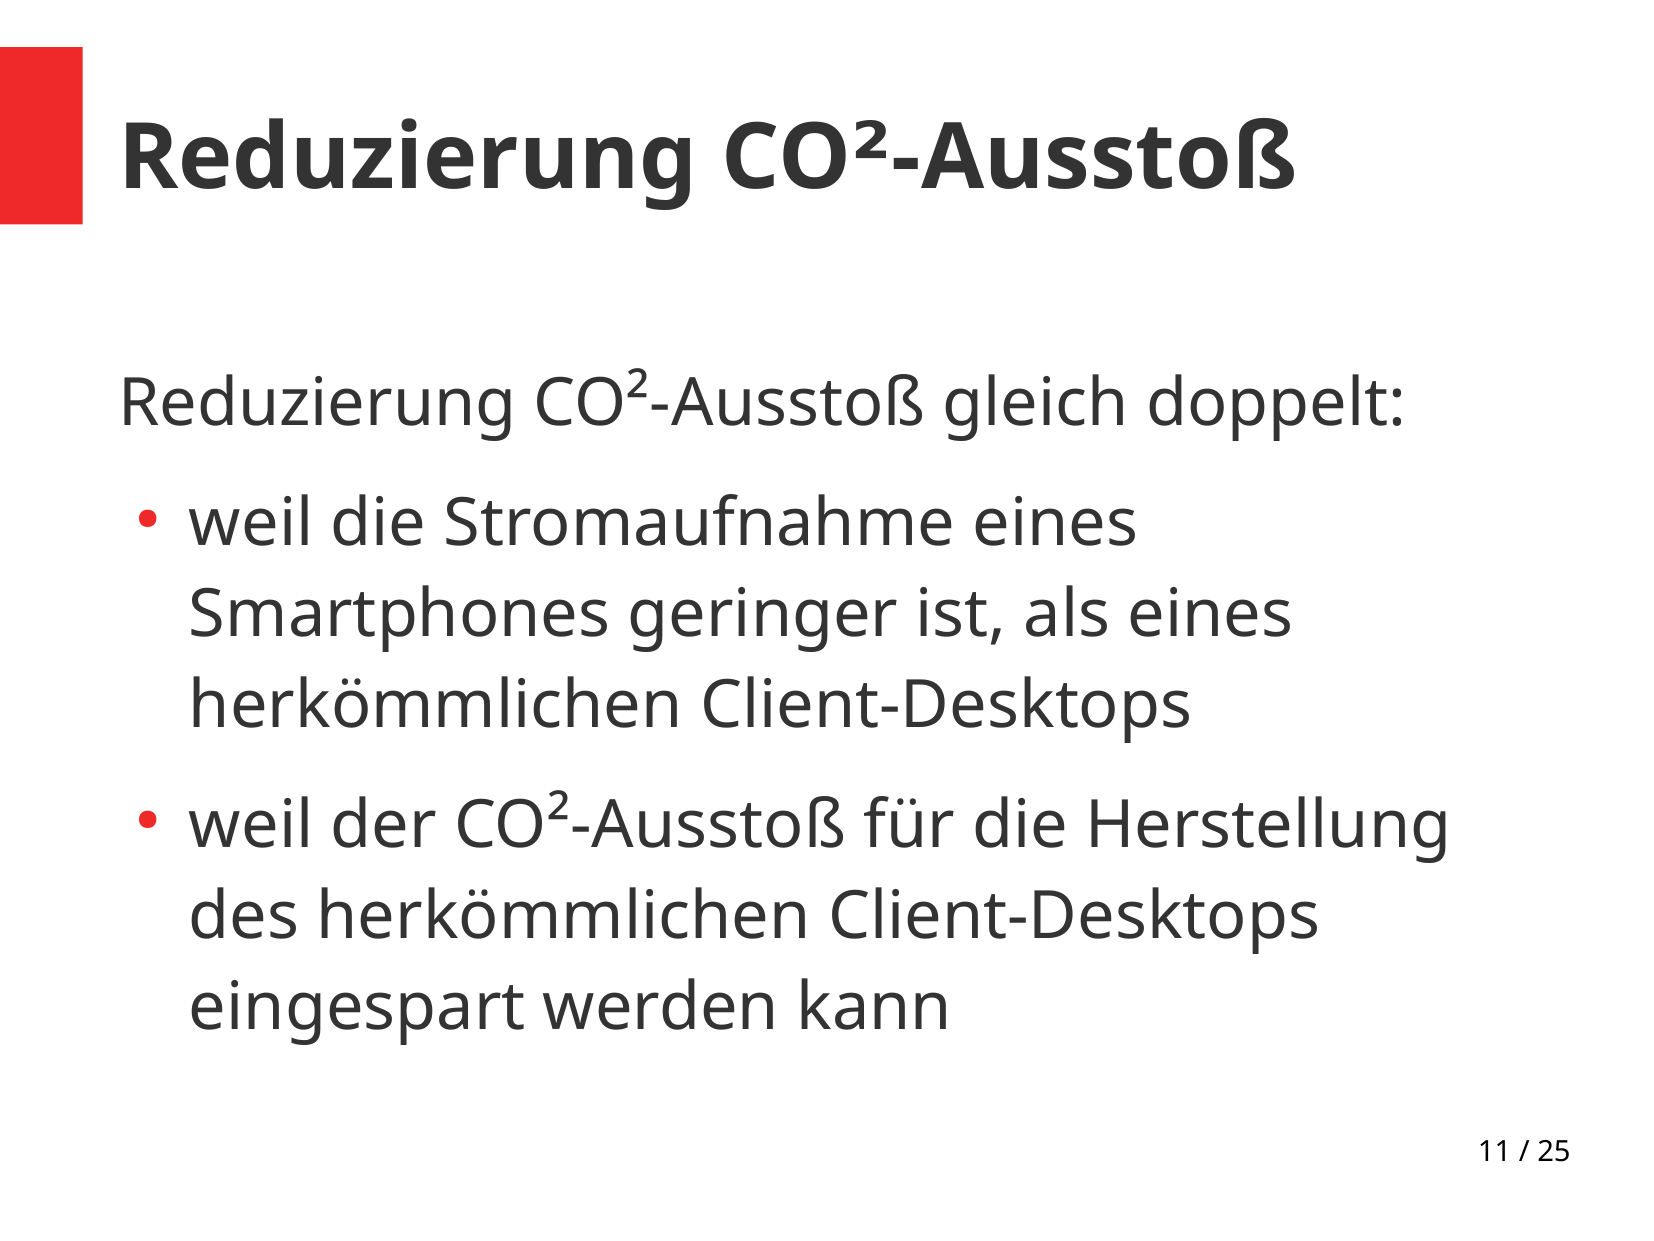

# Reduzierung CO²-Ausstoß
Reduzierung CO²-Ausstoß gleich doppelt:
weil die Stromaufnahme eines Smartphones geringer ist, als eines herkömmlichen Client-Desktops
weil der CO²-Ausstoß für die Herstellung des herkömmlichen Client-Desktops eingespart werden kann
11